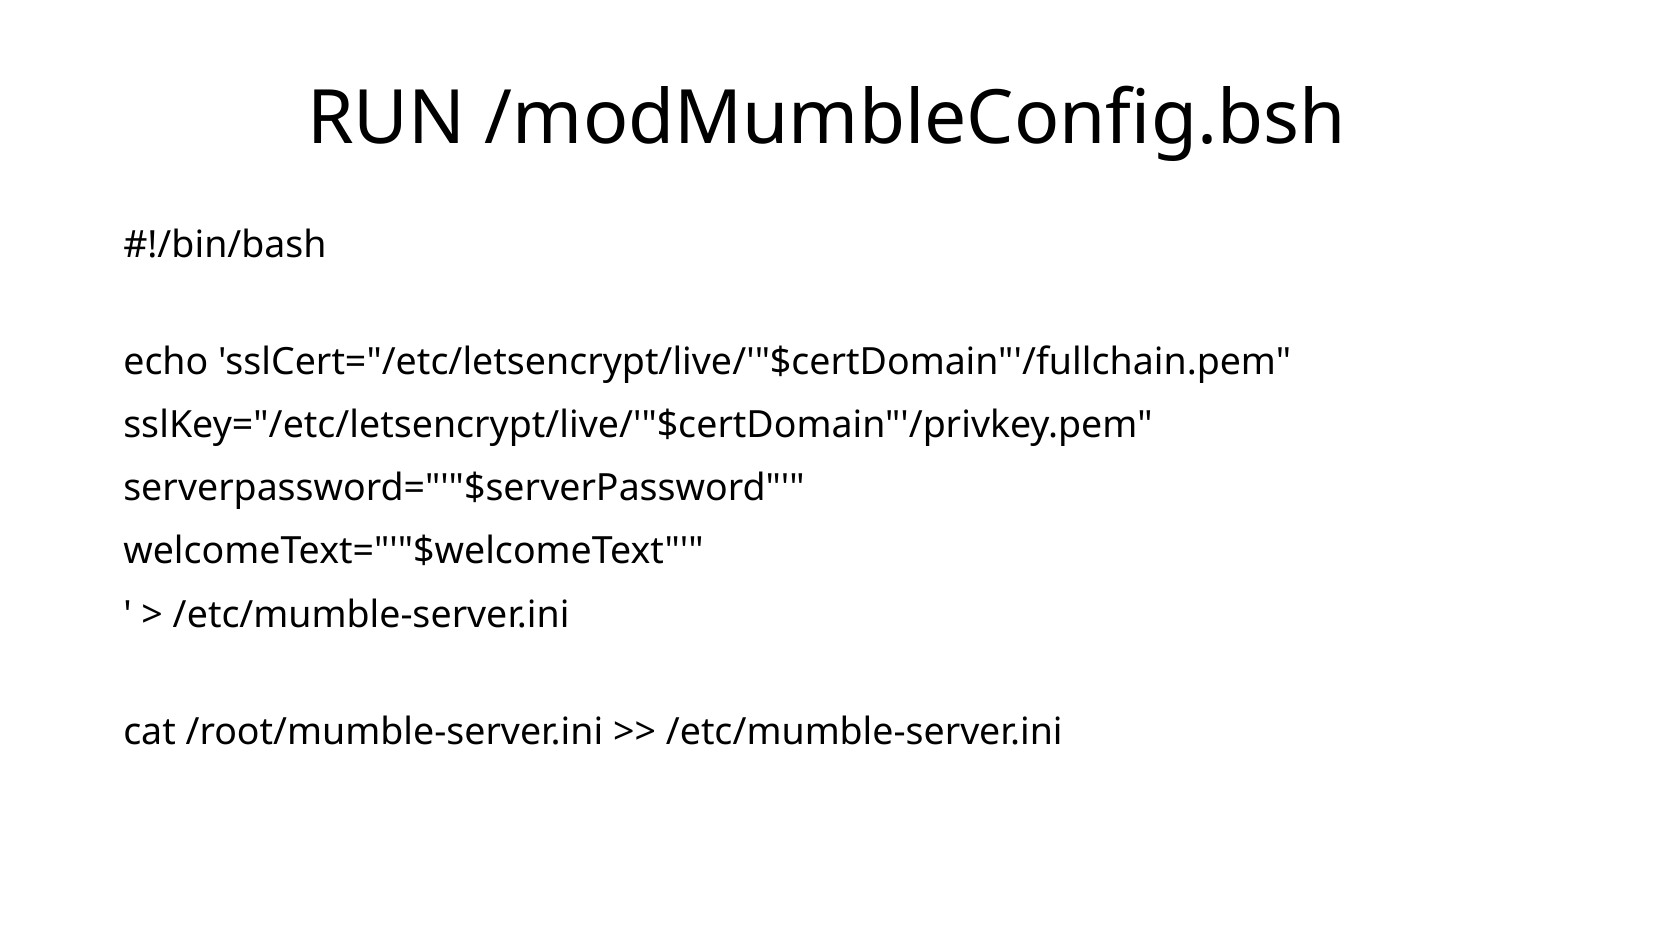

# RUN /modMumbleConfig.bsh
#!/bin/bash
echo 'sslCert="/etc/letsencrypt/live/'"$certDomain"'/fullchain.pem"
sslKey="/etc/letsencrypt/live/'"$certDomain"'/privkey.pem"
serverpassword="'"$serverPassword"'"
welcomeText="'"$welcomeText"'"
' > /etc/mumble-server.ini
cat /root/mumble-server.ini >> /etc/mumble-server.ini